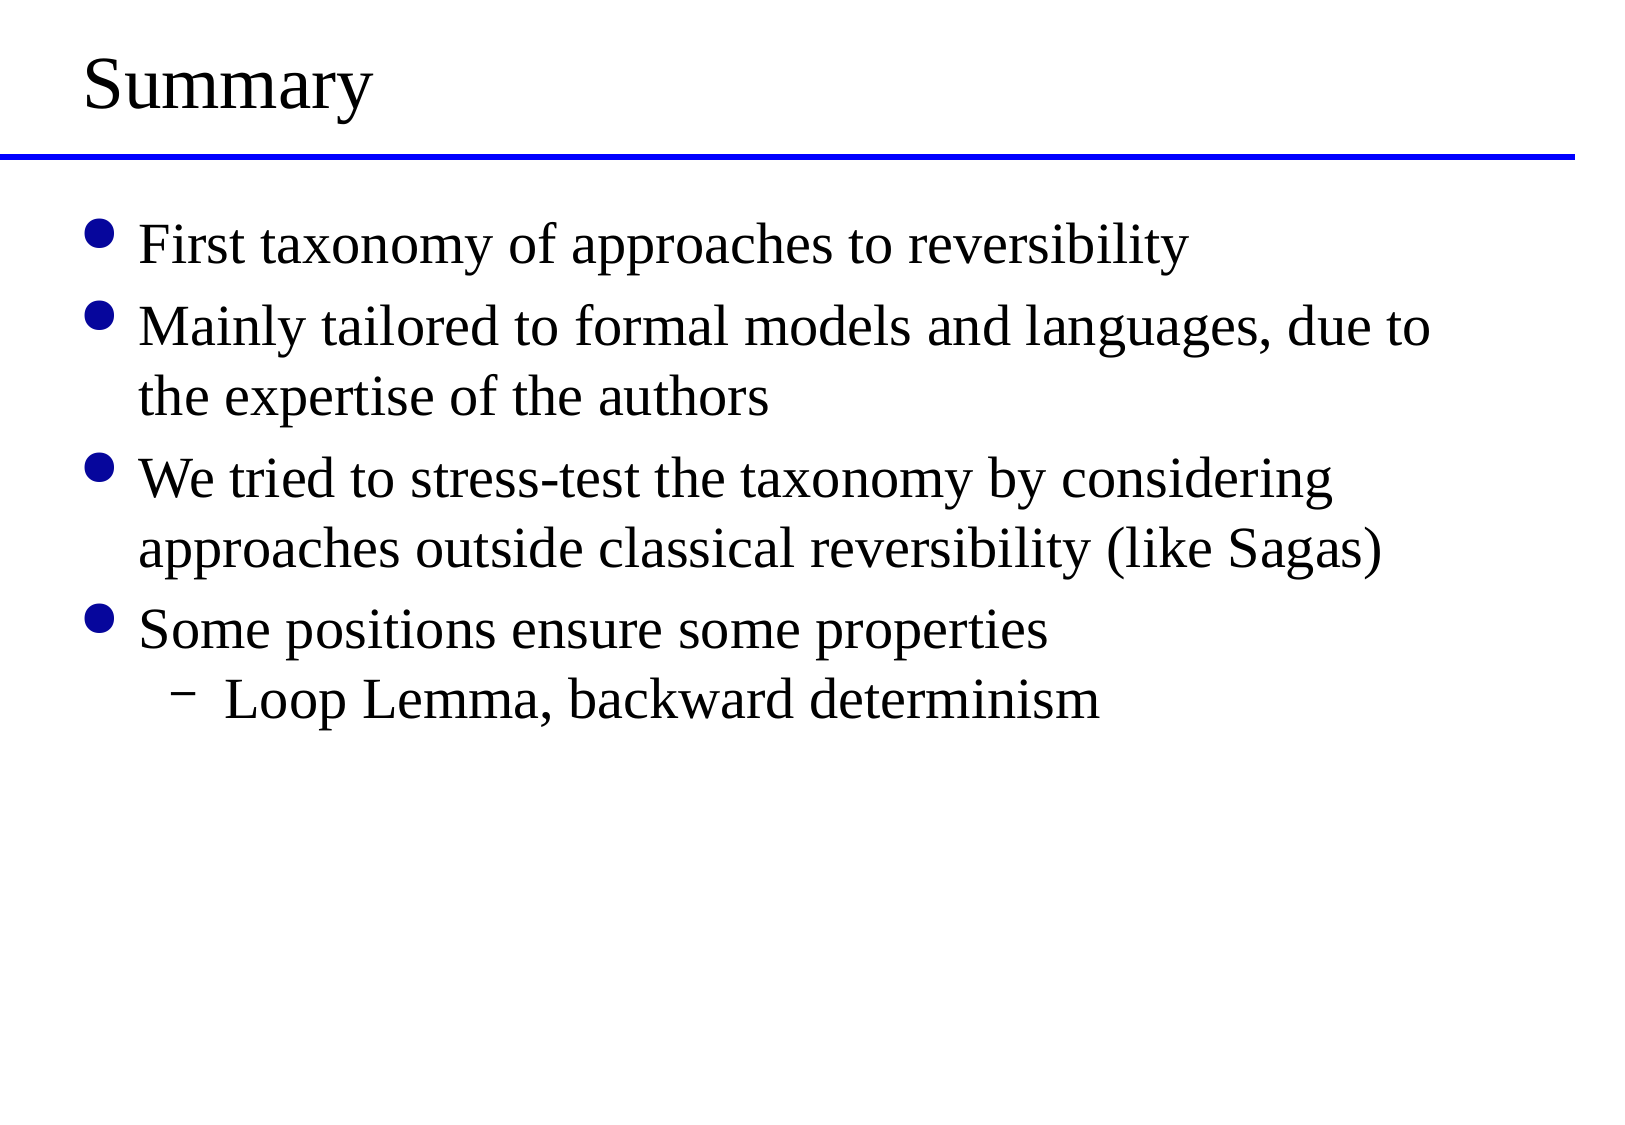

# Summary
First taxonomy of approaches to reversibility
Mainly tailored to formal models and languages, due to the expertise of the authors
We tried to stress-test the taxonomy by considering approaches outside classical reversibility (like Sagas)
Some positions ensure some properties
Loop Lemma, backward determinism